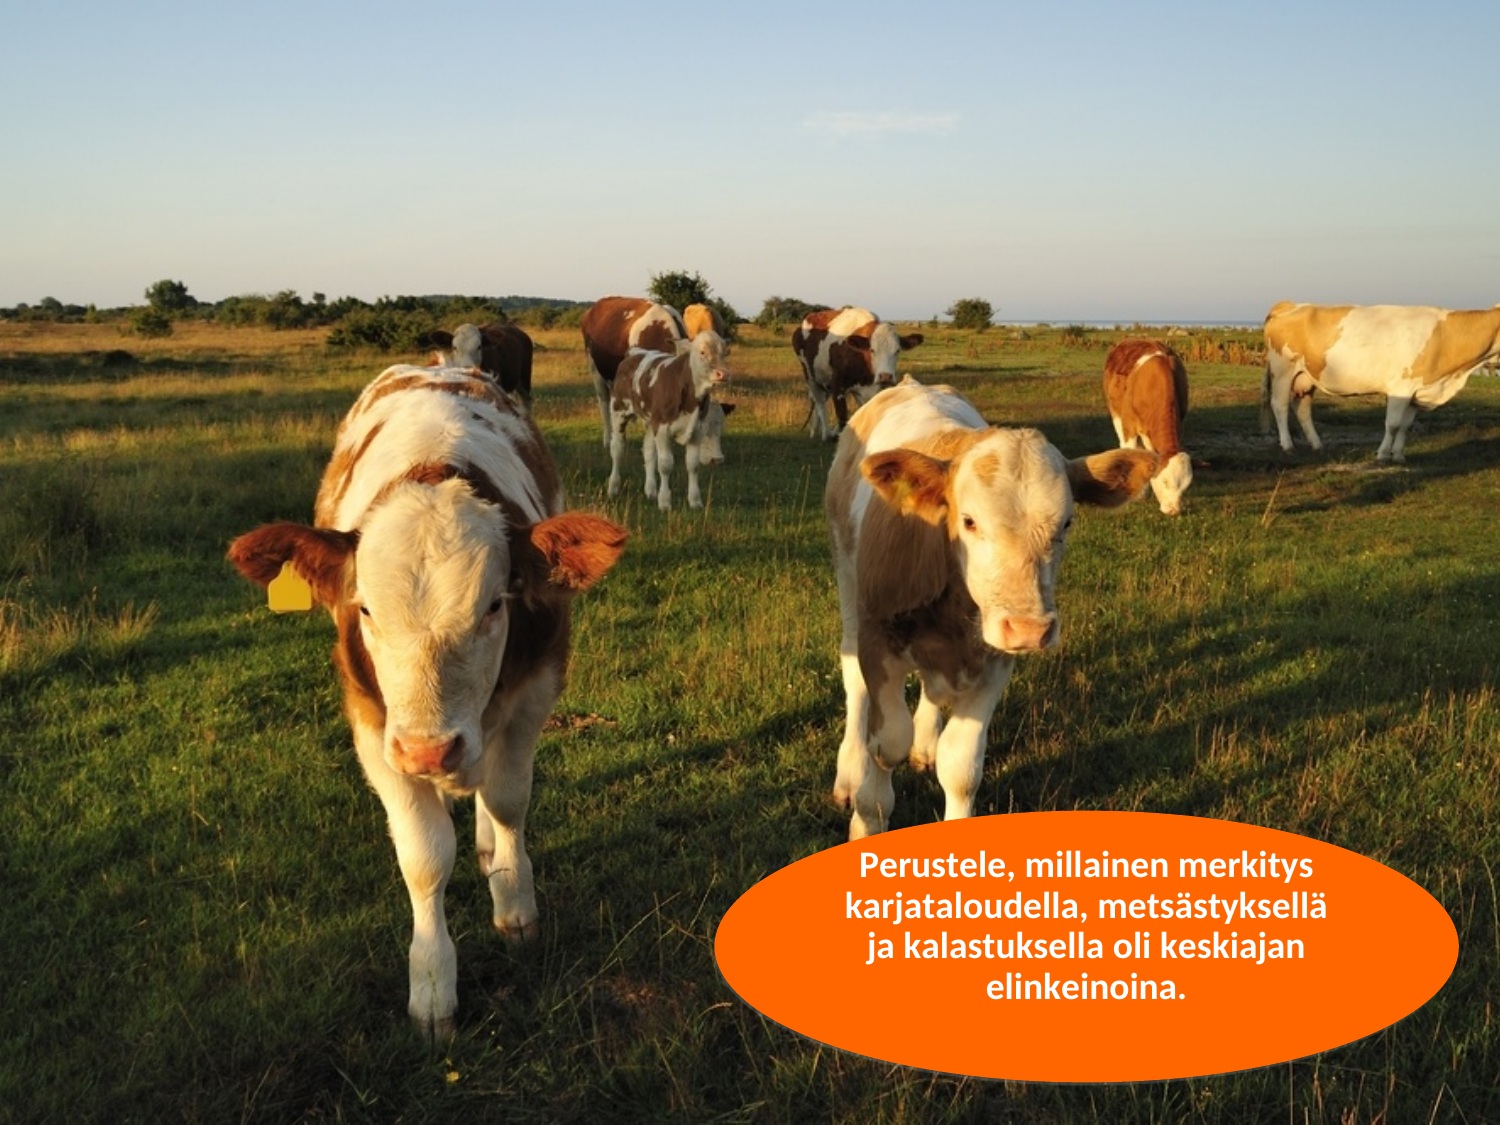

Perustele, millainen merkitys karjataloudella, metsästyksellä ja kalastuksella oli keskiajan elinkeinoina.